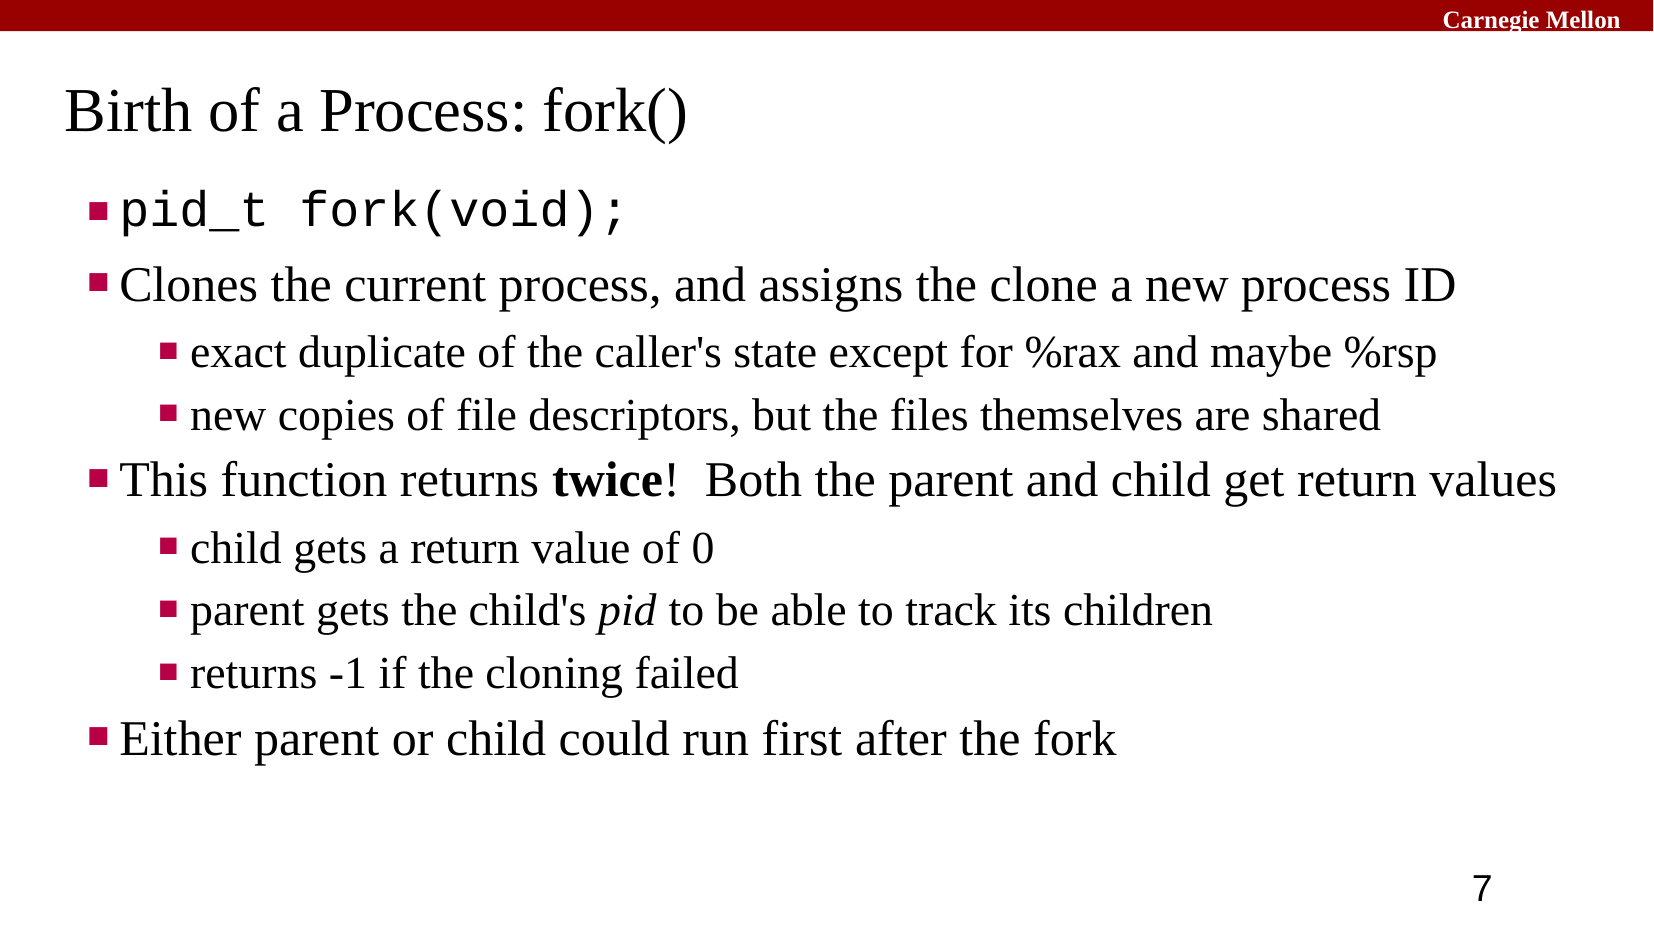

# Birth of a Process: fork()
pid_t fork(void);
Clones the current process, and assigns the clone a new process ID
exact duplicate of the caller's state except for %rax and maybe %rsp
new copies of file descriptors, but the files themselves are shared
This function returns twice! Both the parent and child get return values
child gets a return value of 0
parent gets the child's pid to be able to track its children
returns -1 if the cloning failed
Either parent or child could run first after the fork